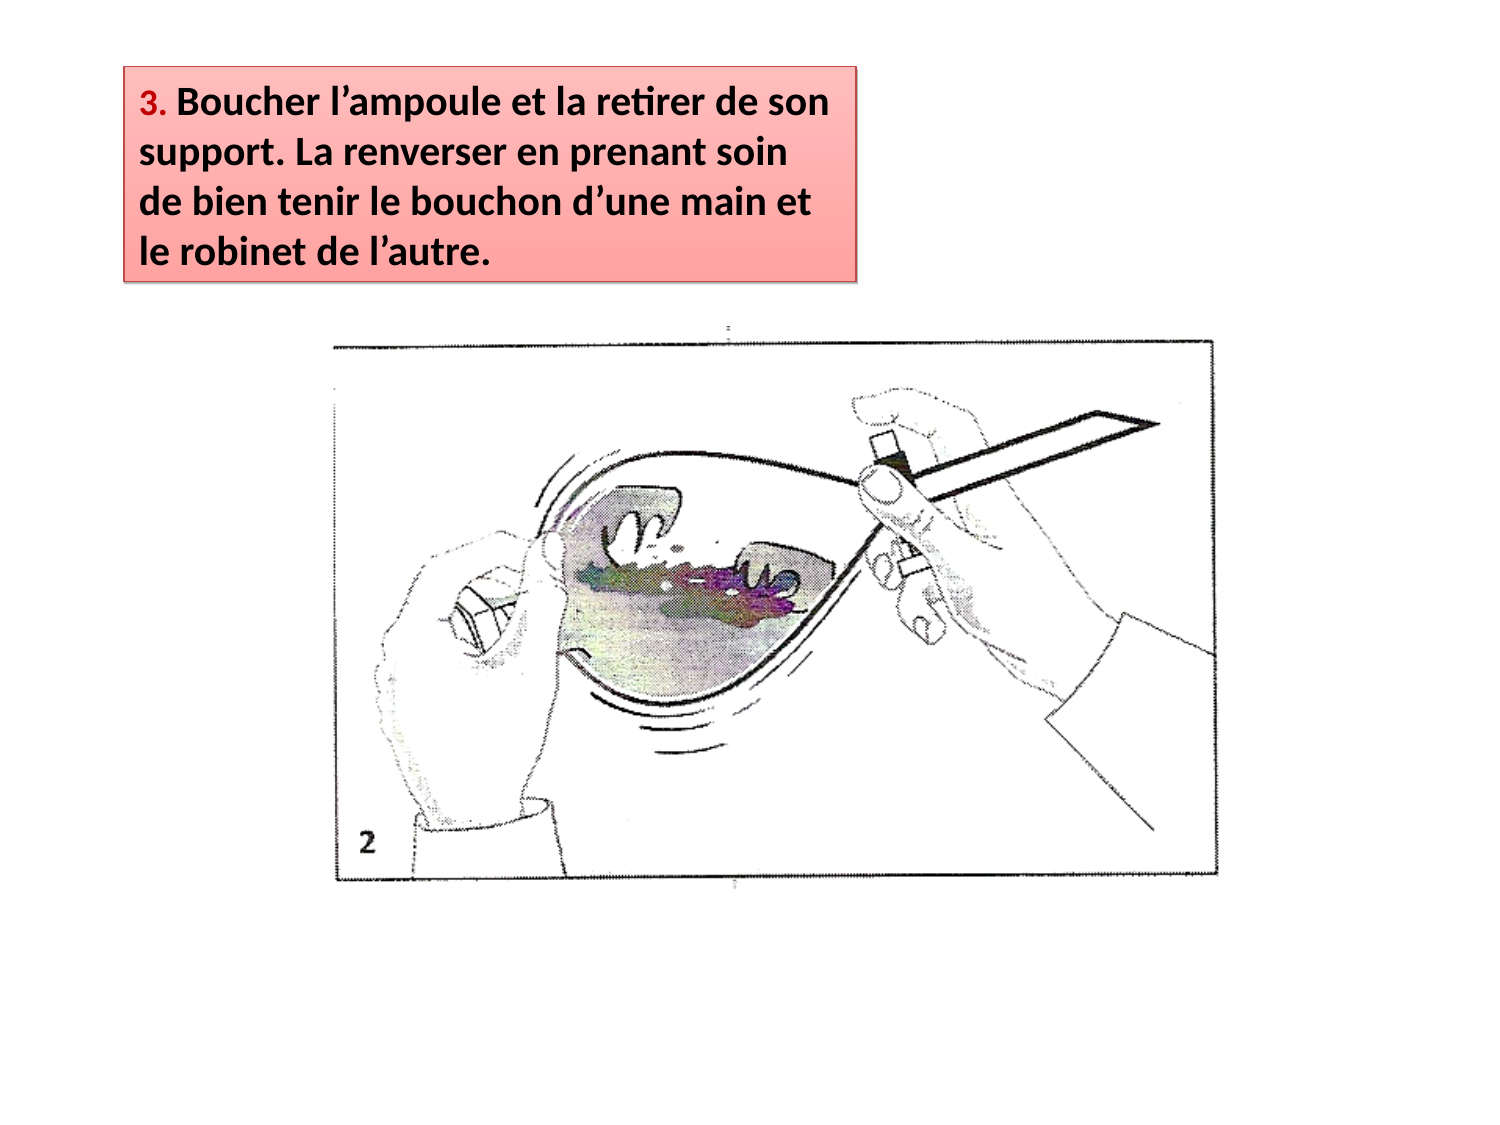

3. Boucher l’ampoule et la retirer de son support. La renverser en prenant soin de bien tenir le bouchon d’une main et le robinet de l’autre.